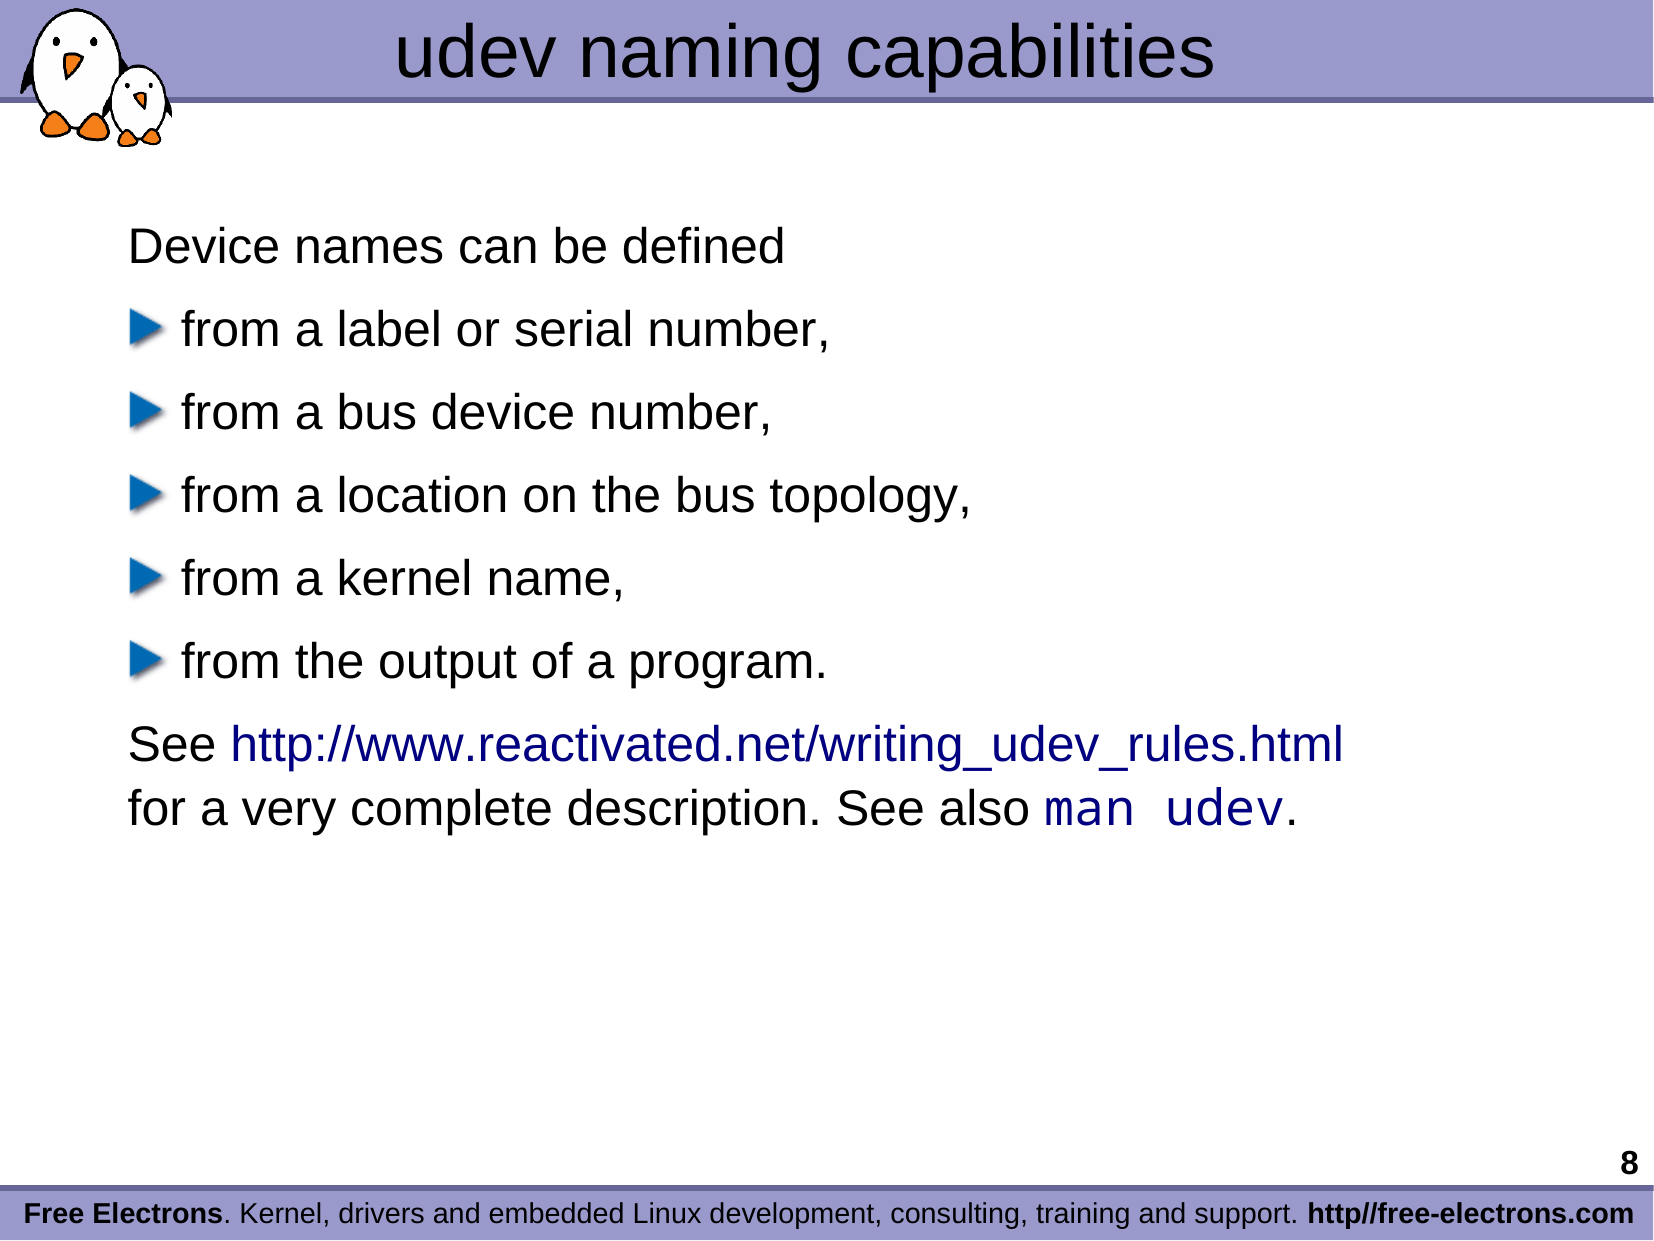

# udev naming capabilities
Device names can be defined
from a label or serial number,
from a bus device number,
from a location on the bus topology,
from a kernel name,
from the output of a program.
See http://www.reactivated.net/writing_udev_rules.html
for a very complete description. See also man udev.